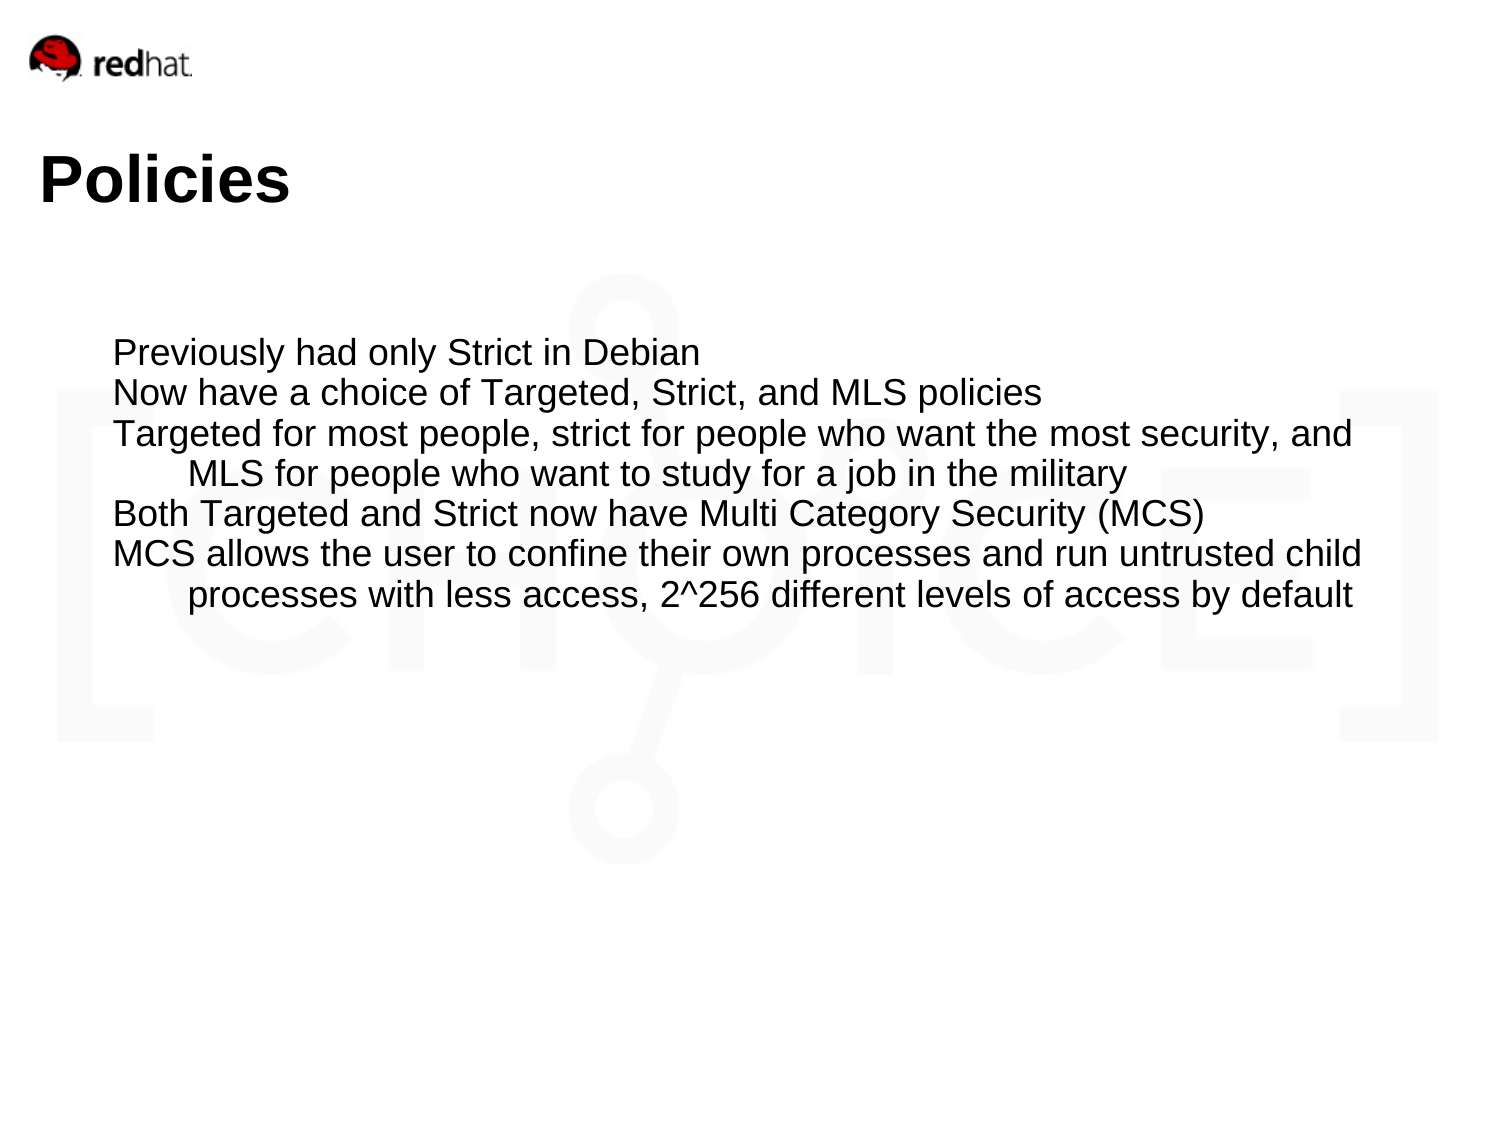

# Policies
Previously had only Strict in Debian
Now have a choice of Targeted, Strict, and MLS policies
Targeted for most people, strict for people who want the most security, and MLS for people who want to study for a job in the military
Both Targeted and Strict now have Multi Category Security (MCS)
MCS allows the user to confine their own processes and run untrusted child processes with less access, 2^256 different levels of access by default